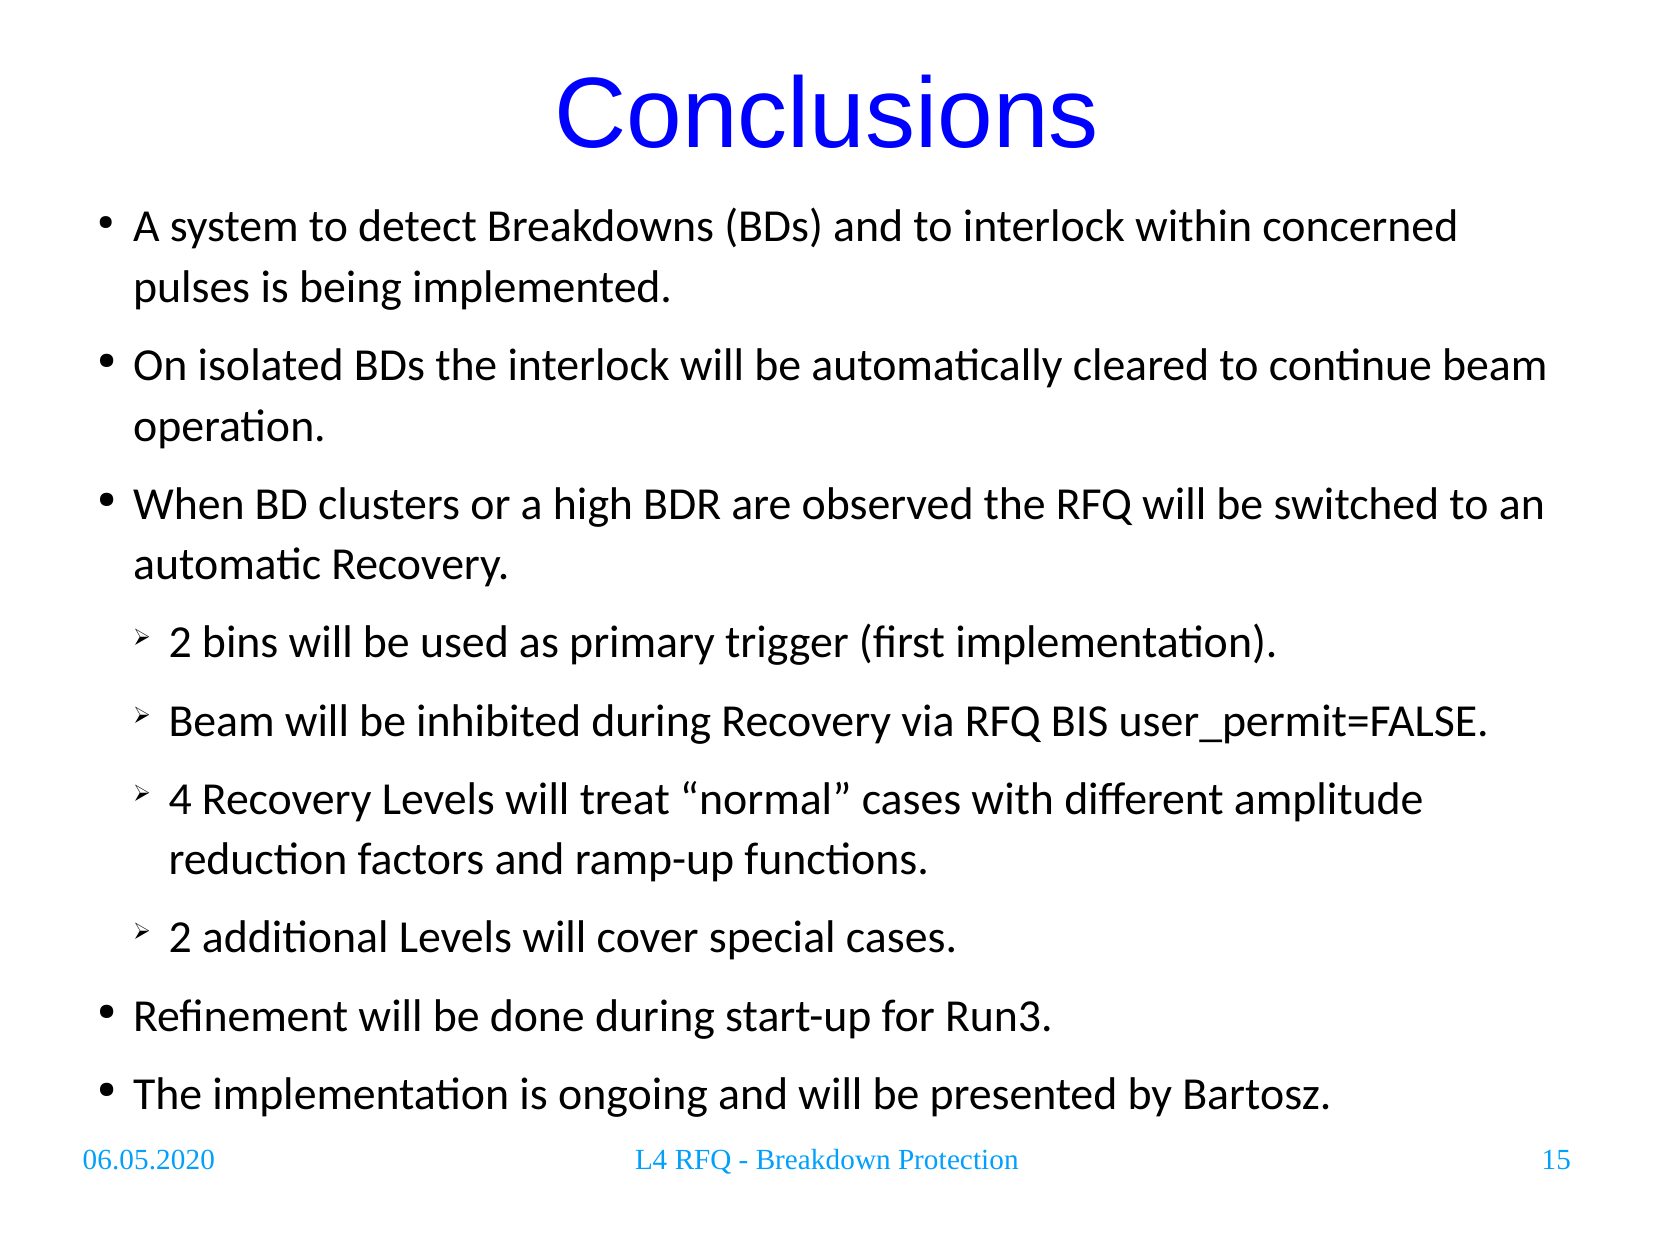

# Conclusions
A system to detect Breakdowns (BDs) and to interlock within concerned pulses is being implemented.
On isolated BDs the interlock will be automatically cleared to continue beam operation.
When BD clusters or a high BDR are observed the RFQ will be switched to an automatic Recovery.
2 bins will be used as primary trigger (first implementation).
Beam will be inhibited during Recovery via RFQ BIS user_permit=FALSE.
4 Recovery Levels will treat “normal” cases with different amplitude reduction factors and ramp-up functions.
2 additional Levels will cover special cases.
Refinement will be done during start-up for Run3.
The implementation is ongoing and will be presented by Bartosz.
06.05.2020
L4 RFQ - Breakdown Protection
15